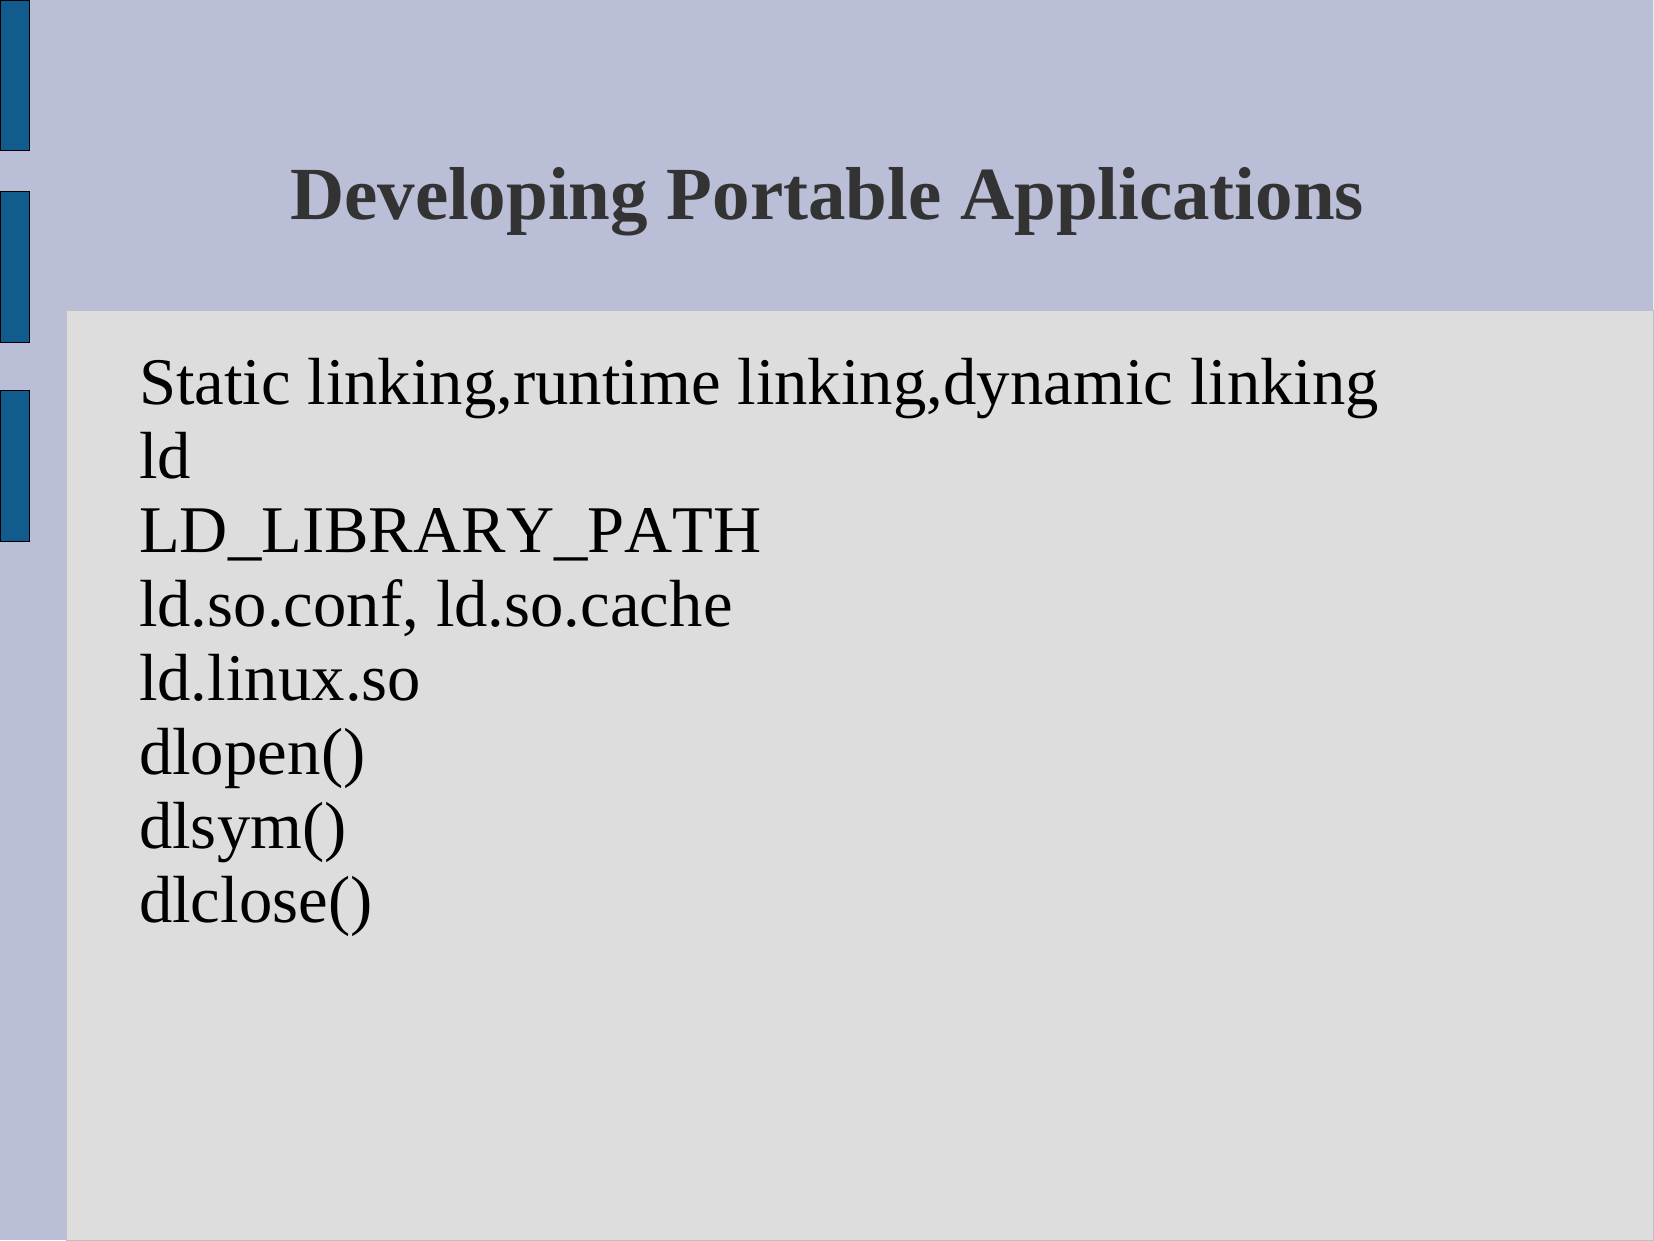

# Developing Portable Applications
Static linking,runtime linking,dynamic linking
ld
LD_LIBRARY_PATH
ld.so.conf, ld.so.cache
ld.linux.so
dlopen()
dlsym()
dlclose()